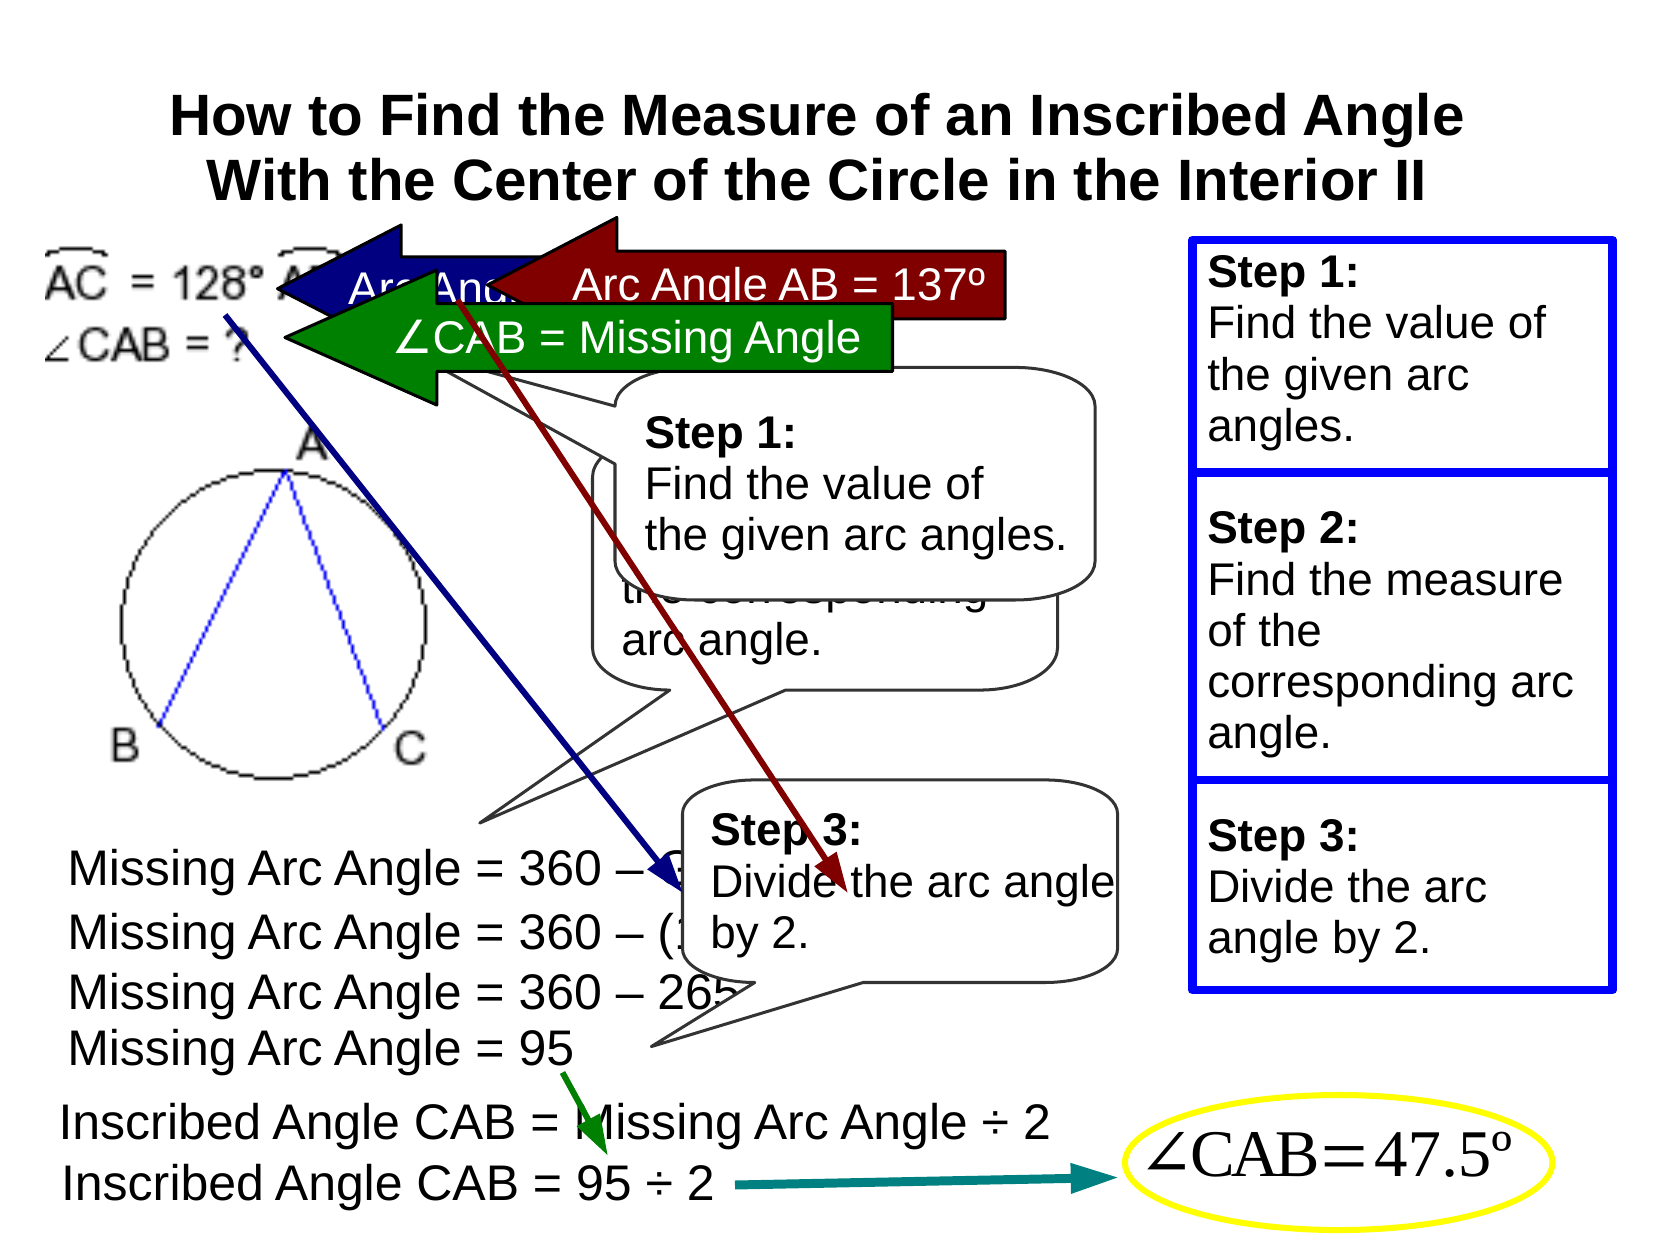

How to Find the Measure of an Inscribed Angle With the Center of the Circle in the Interior II
Step 1:
Find the value of the given arc angles.
Step 2:
Find the measure of the corresponding arc angle.
Step 3:
Divide the arc angle by 2.
Arc Angle AB = 137º
Arc Angle AC = 128º
∠CAB = Missing Angle
Step 1:
Find the value of
the given arc angles.
Step 2:
Find the measure of
the corresponding
arc angle.
Step 3:
Divide the arc angle
by 2.
Missing Arc Angle = 360 – Given Arc Angles
Missing Arc Angle = 360 – (128 + 137)
Missing Arc Angle = 360 – 265
Missing Arc Angle = 95
Inscribed Angle CAB = Missing Arc Angle ÷ 2
Inscribed Angle CAB = 95 ÷ 2